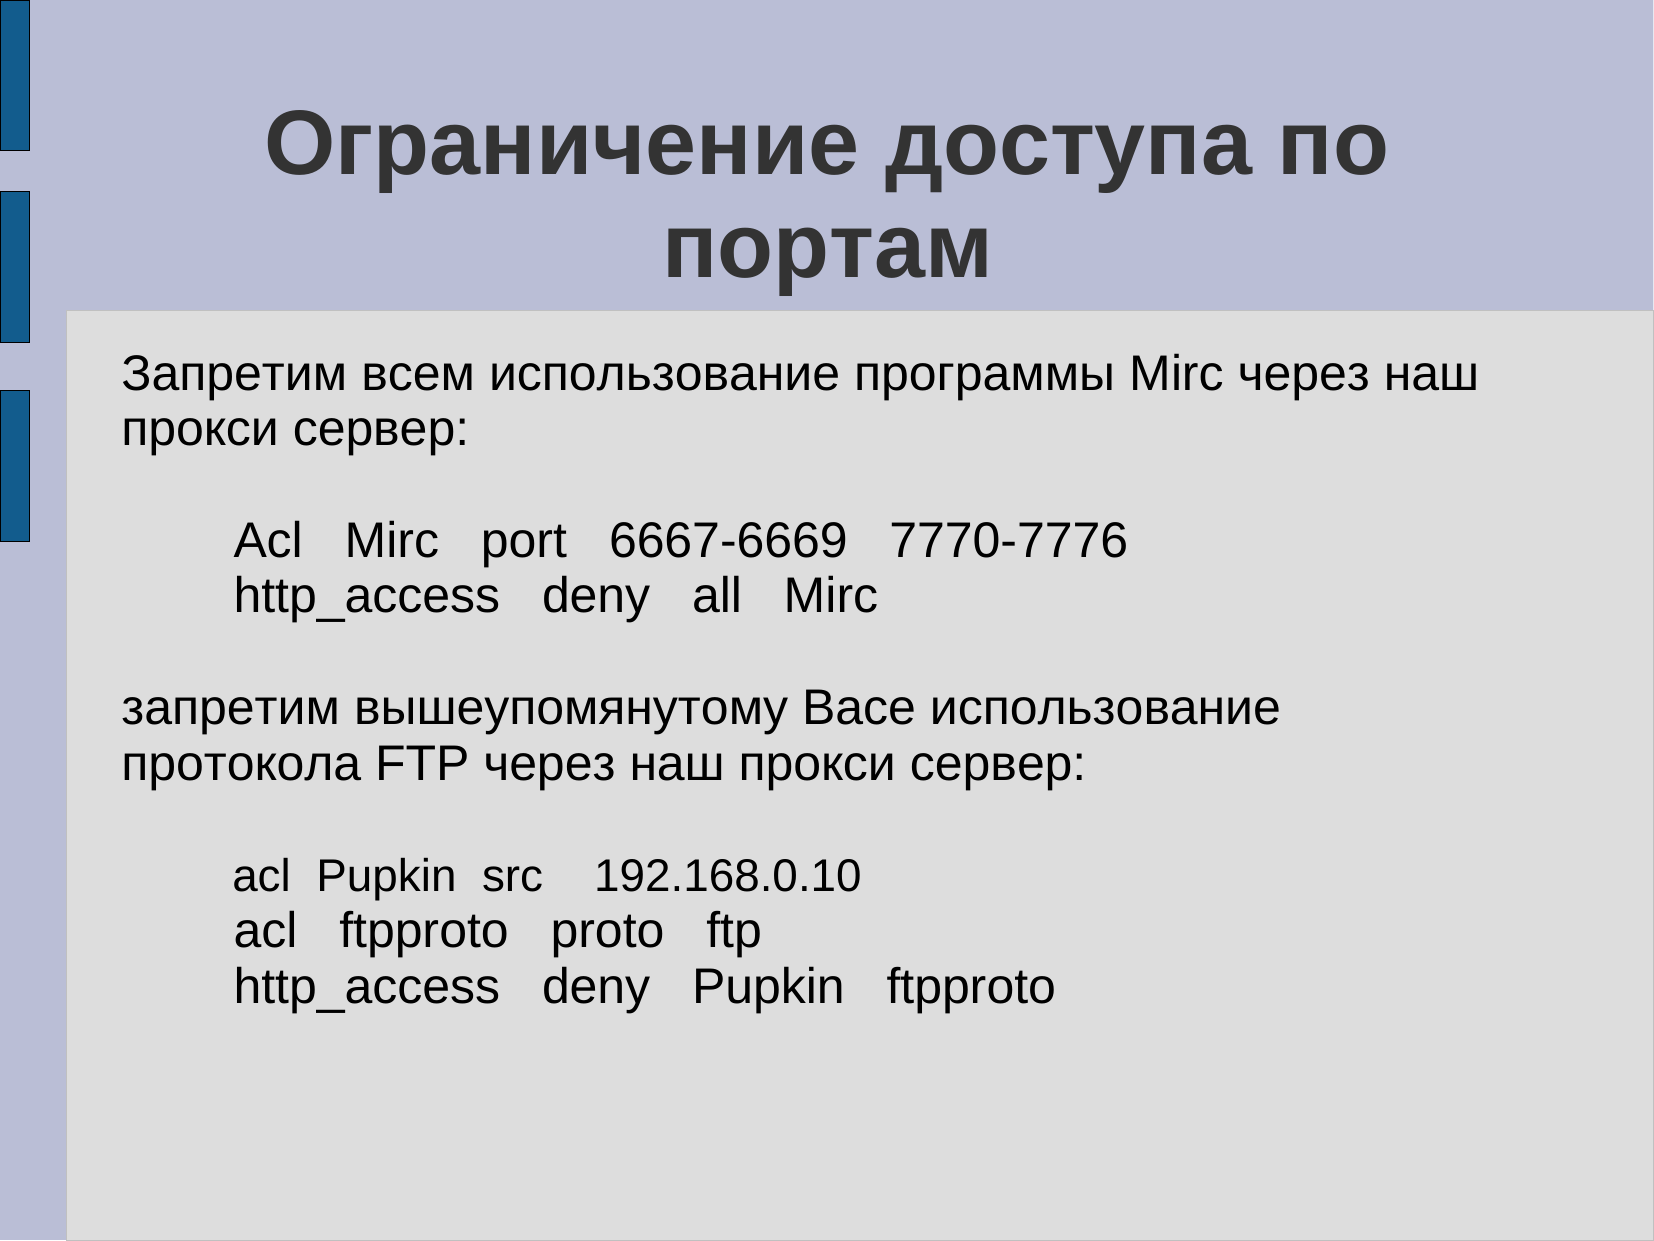

# Ограничение доступа по портам
Запретим всем использование программы Mirc через наш прокси сервер:
 Acl Mirc port 6667-6669 7770-7776
 http_access deny all Mirc
запретим вышеупомянутому Васе использование протокола FTP через наш прокси сервер:
 acl Pupkin src 192.168.0.10
 acl ftpproto proto ftp
 http_access deny Pupkin ftpproto